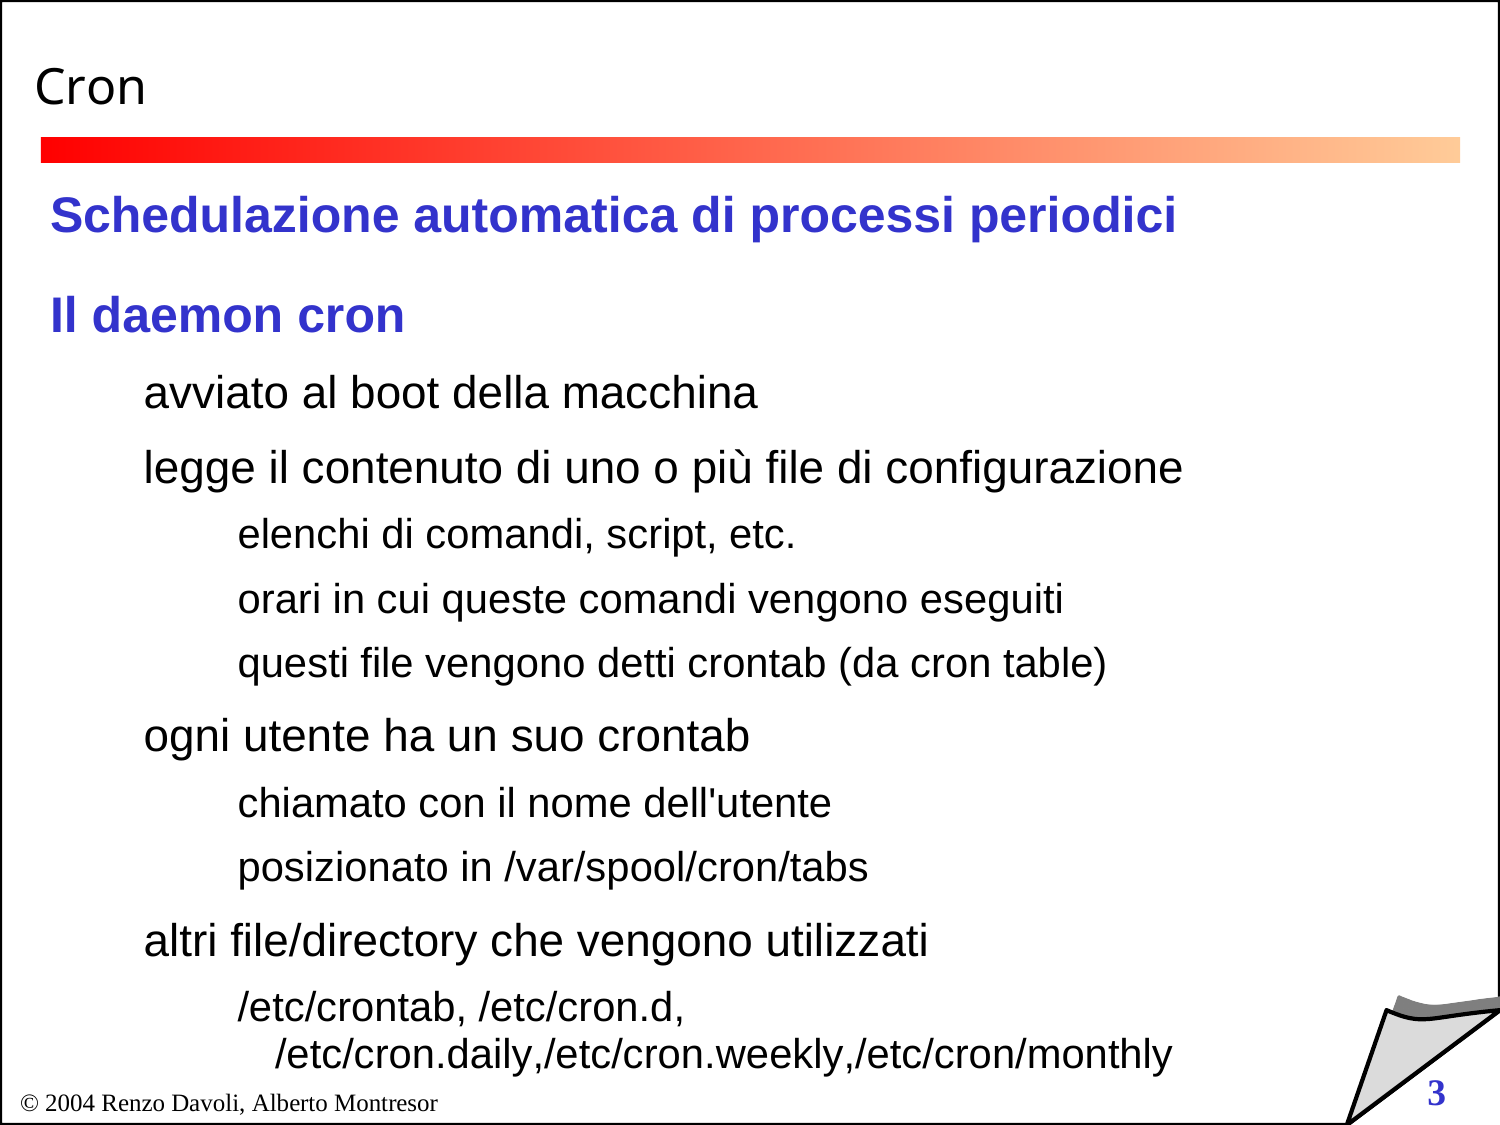

# Cron
Schedulazione automatica di processi periodici
Il daemon cron
avviato al boot della macchina
legge il contenuto di uno o più file di configurazione
elenchi di comandi, script, etc.
orari in cui queste comandi vengono eseguiti
questi file vengono detti crontab (da cron table)
ogni utente ha un suo crontab
chiamato con il nome dell'utente
posizionato in /var/spool/cron/tabs
altri file/directory che vengono utilizzati
/etc/crontab, /etc/cron.d, /etc/cron.daily,/etc/cron.weekly,/etc/cron/monthly